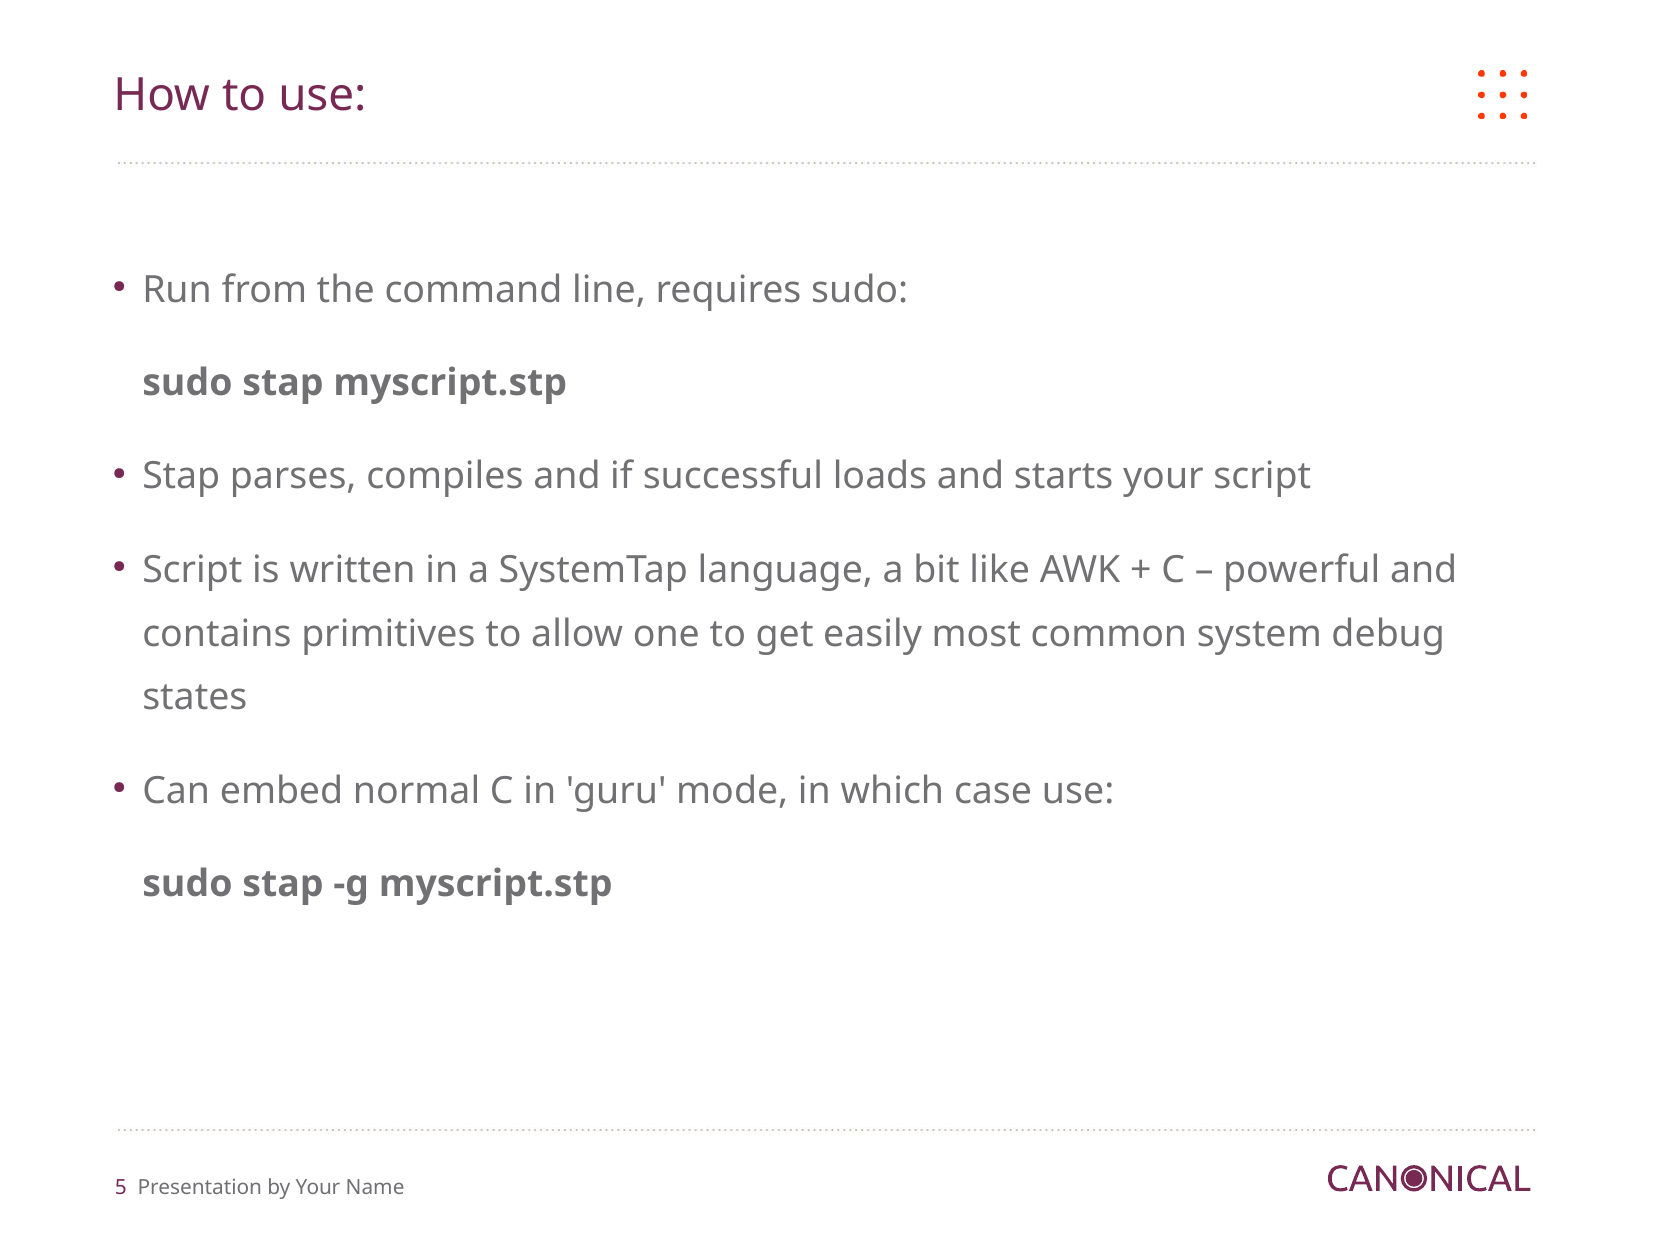

# How to use:
Run from the command line, requires sudo:
sudo stap myscript.stp
Stap parses, compiles and if successful loads and starts your script
Script is written in a SystemTap language, a bit like AWK + C – powerful and contains primitives to allow one to get easily most common system debug states
Can embed normal C in 'guru' mode, in which case use:
sudo stap -g myscript.stp